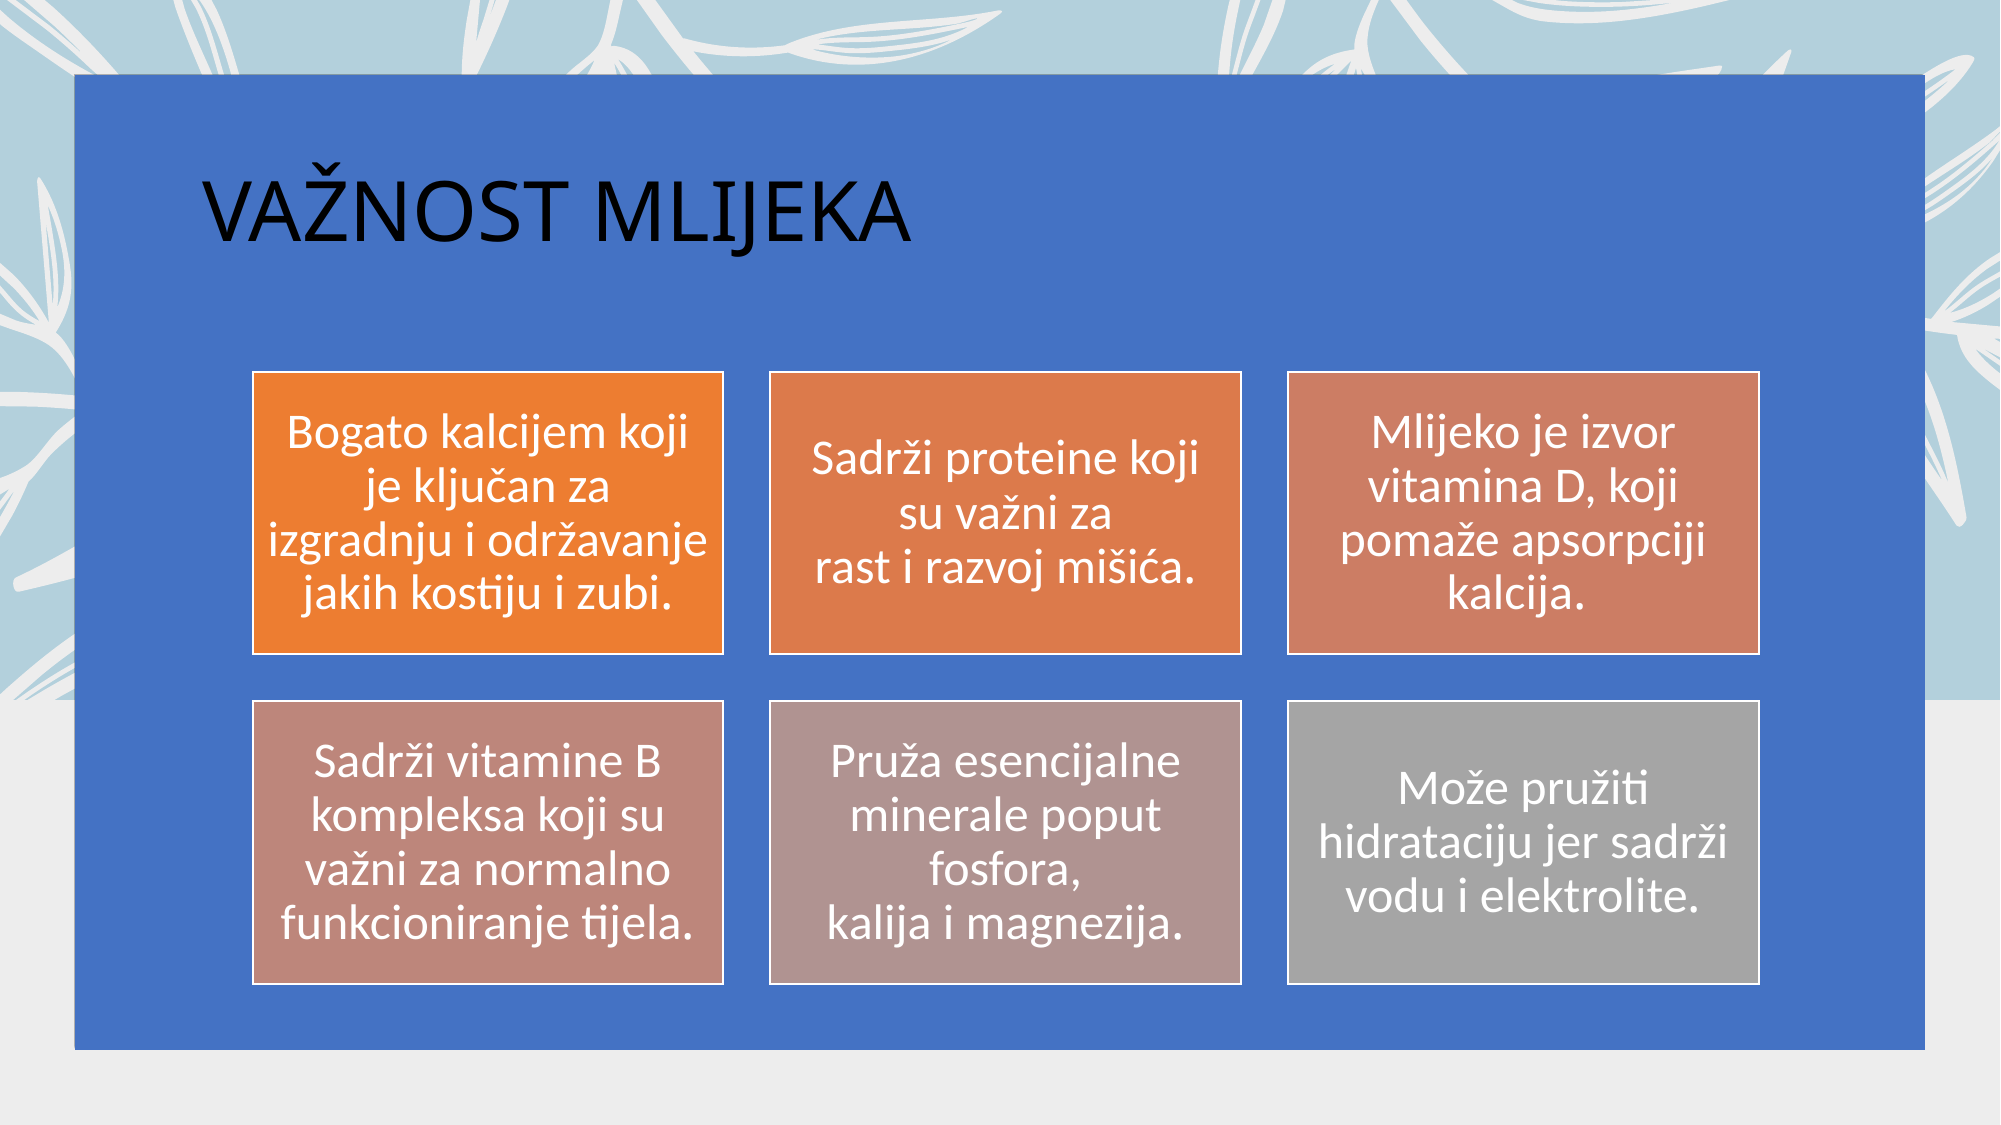

# VAŽNOST MLIJEKA
Bogato kalcijem koji je ključan za izgradnju i održavanje jakih kostiju i zubi.
Sadrži proteine koji su važni za rast i razvoj mišića.
Mlijeko je izvor vitamina D, koji pomaže apsorpciji kalcija.
Sadrži vitamine B kompleksa koji su važni za normalno funkcioniranje tijela.
Pruža esencijalne minerale poput fosfora, kalija i magnezija.
Može pružiti hidrataciju jer sadrži vodu i elektrolite.